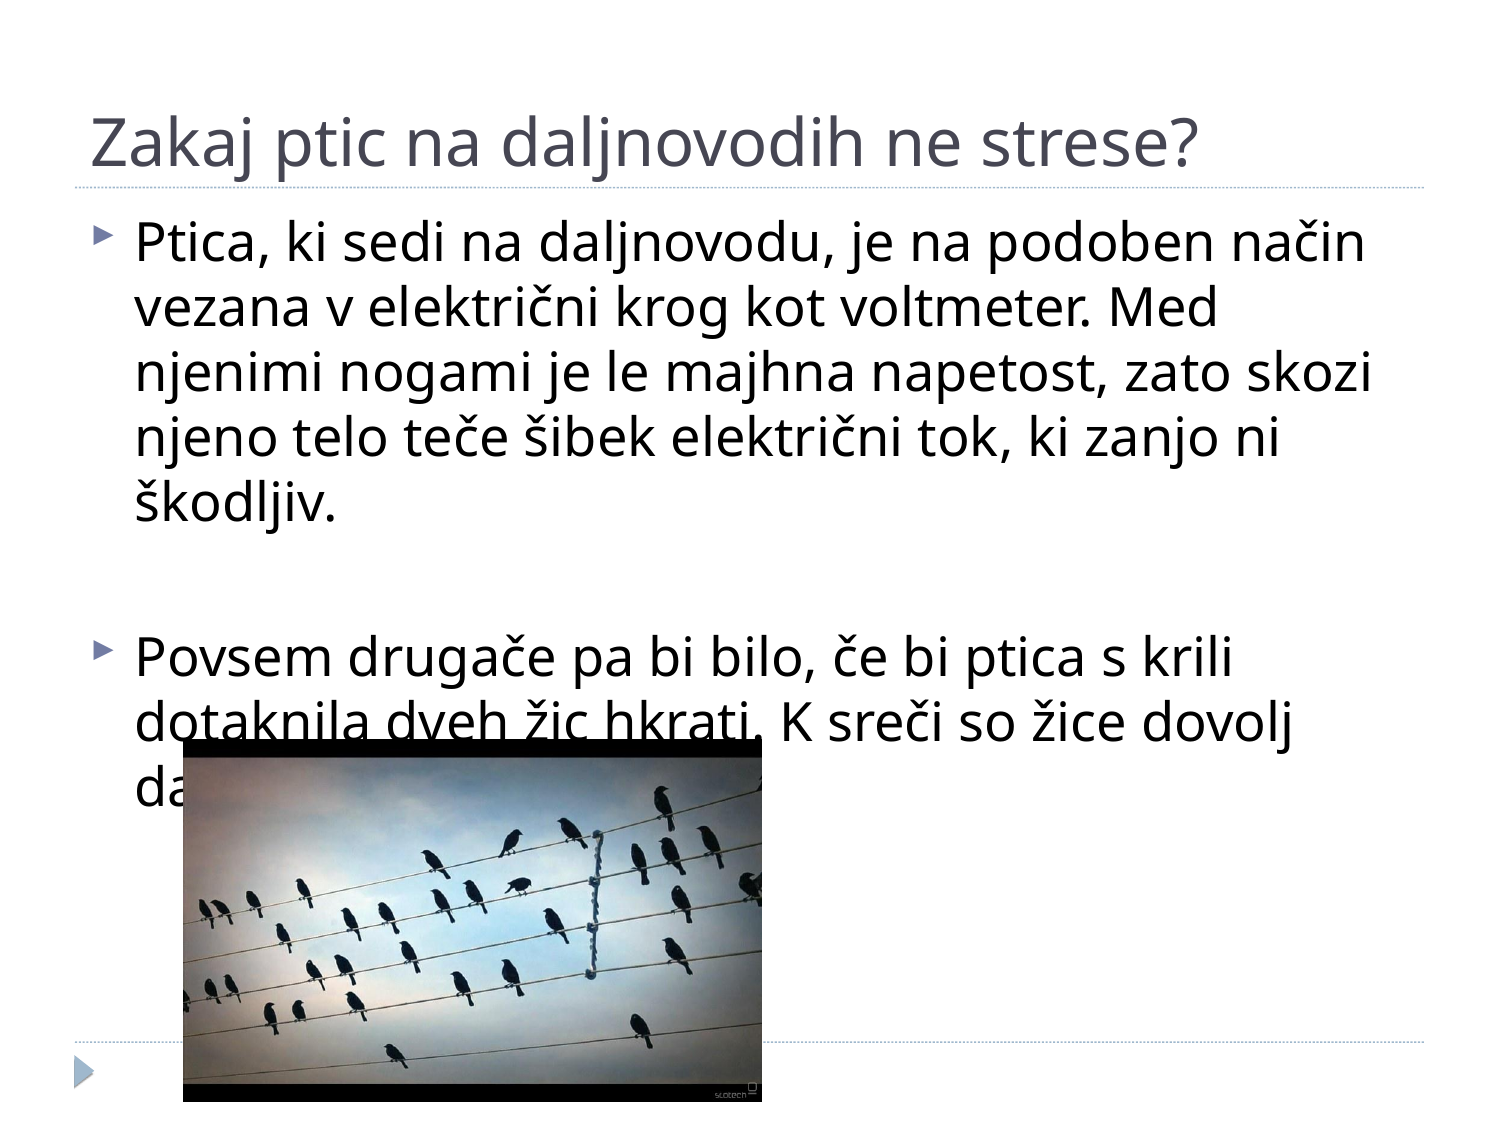

# Zakaj ptic na daljnovodih ne strese?
Ptica, ki sedi na daljnovodu, je na podoben način vezana v električni krog kot voltmeter. Med njenimi nogami je le majhna napetost, zato skozi njeno telo teče šibek električni tok, ki zanjo ni škodljiv.
Povsem drugače pa bi bilo, če bi ptica s krili dotaknila dveh žic hkrati. K sreči so žice dovolj daleč narazen.